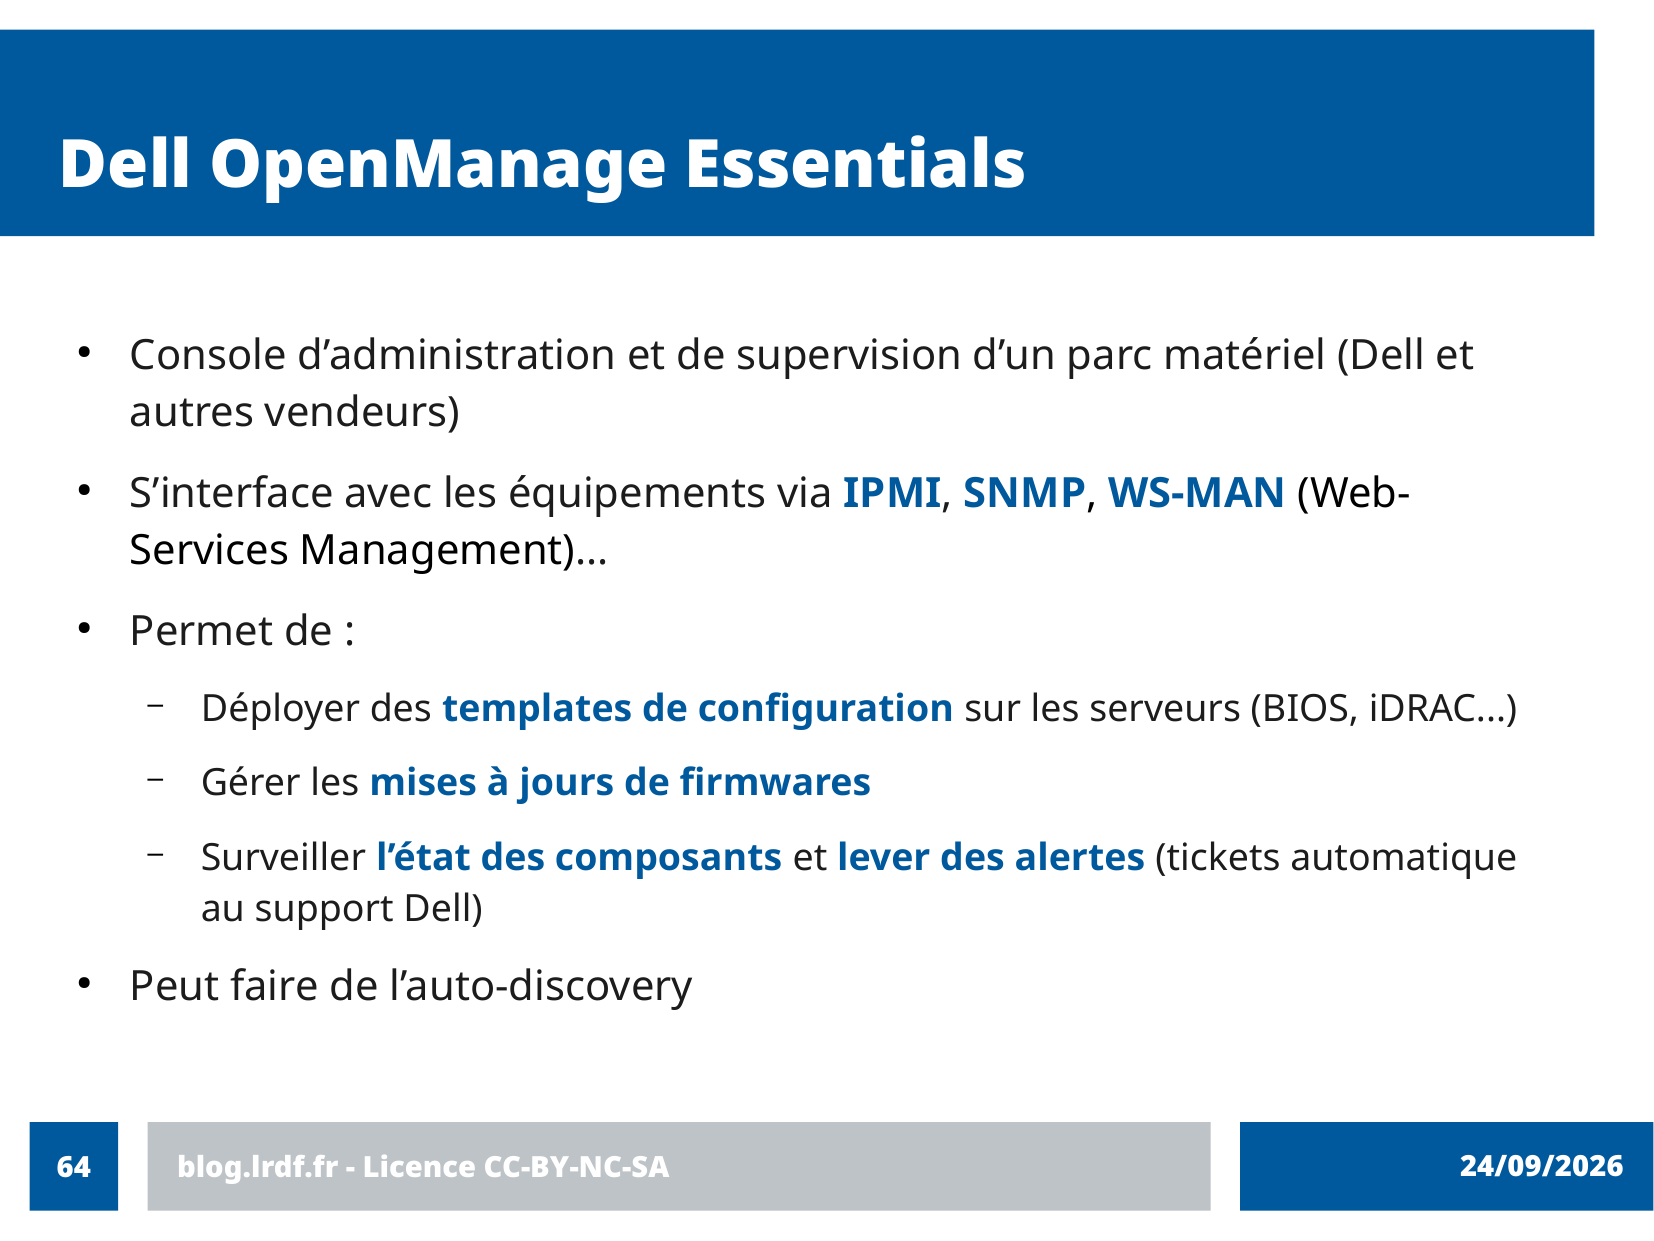

# Dell OpenManage Essentials
Console d’administration et de supervision d’un parc matériel (Dell et autres vendeurs)
S’interface avec les équipements via IPMI, SNMP, WS-MAN (Web-Services Management)...
Permet de :
Déployer des templates de configuration sur les serveurs (BIOS, iDRAC...)
Gérer les mises à jours de firmwares
Surveiller l’état des composants et lever des alertes (tickets automatique au support Dell)
Peut faire de l’auto-discovery
64
blog.lrdf.fr - Licence CC-BY-NC-SA